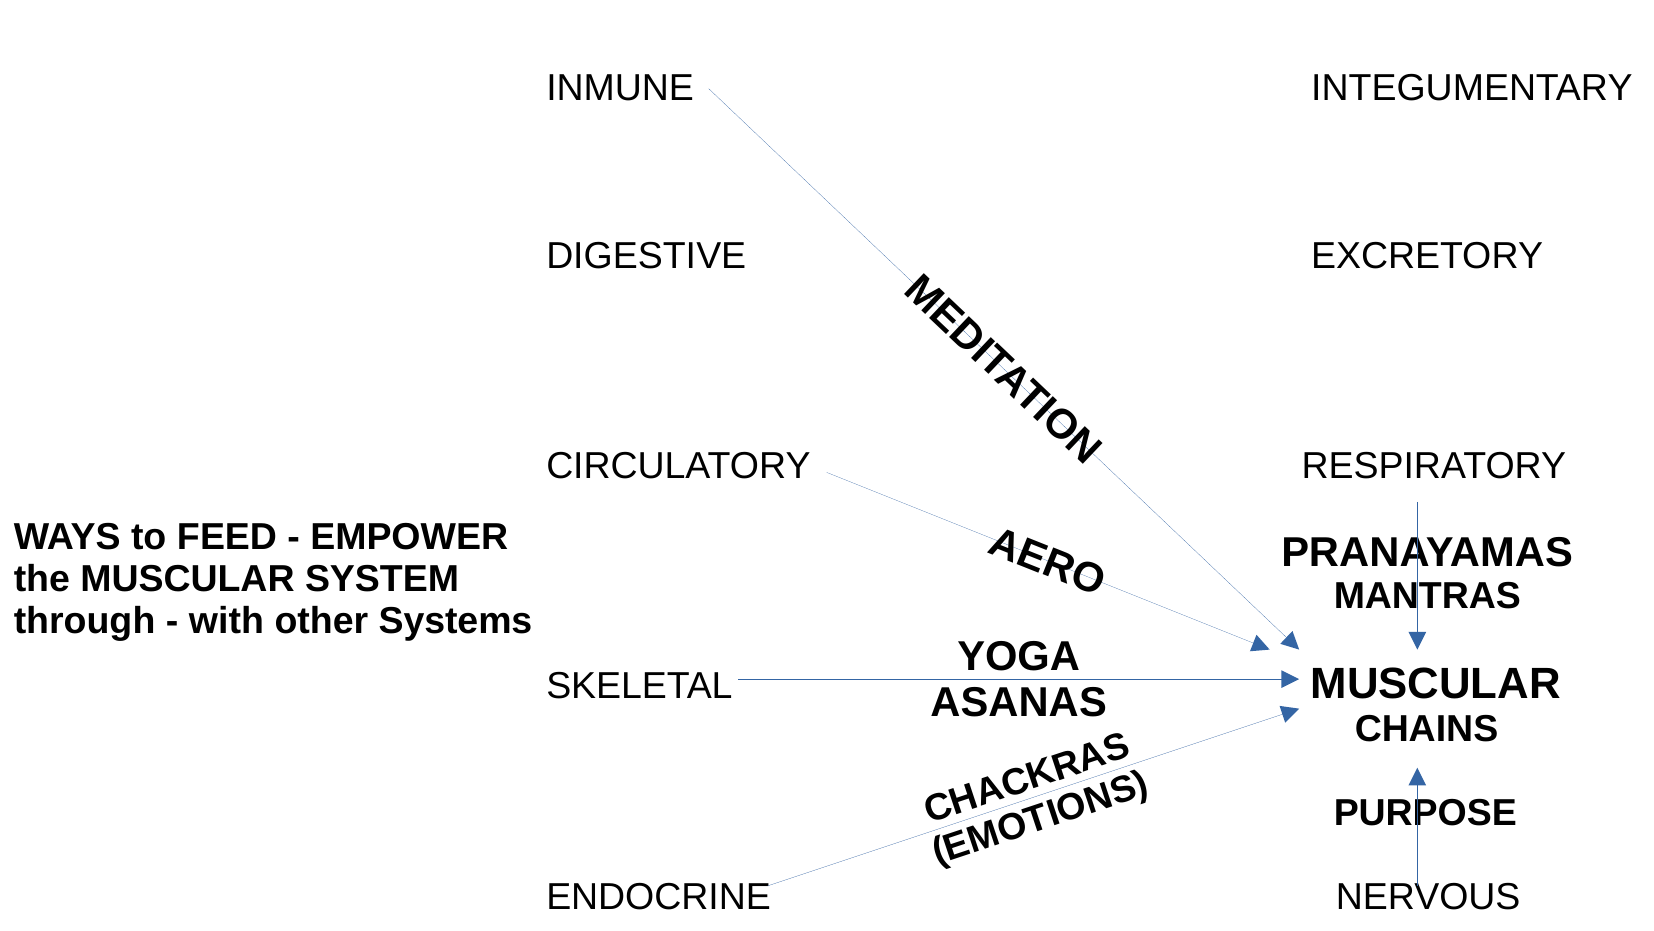

INMUNE INTEGUMENTARY
DIGESTIVE EXCRETORY
CIRCULATORY RESPIRATORY
 PRANAYAMAS
 MANTRAS
SKELETAL MUSCULAR
 CHAINS
 PURPOSE
ENDOCRINE NERVOUS
MEDITATION
AERO
WAYS to FEED - EMPOWER
the MUSCULAR SYSTEM
through - with other Systems
YOGA
ASANAS
CHACKRAS
(EMOTIONS)